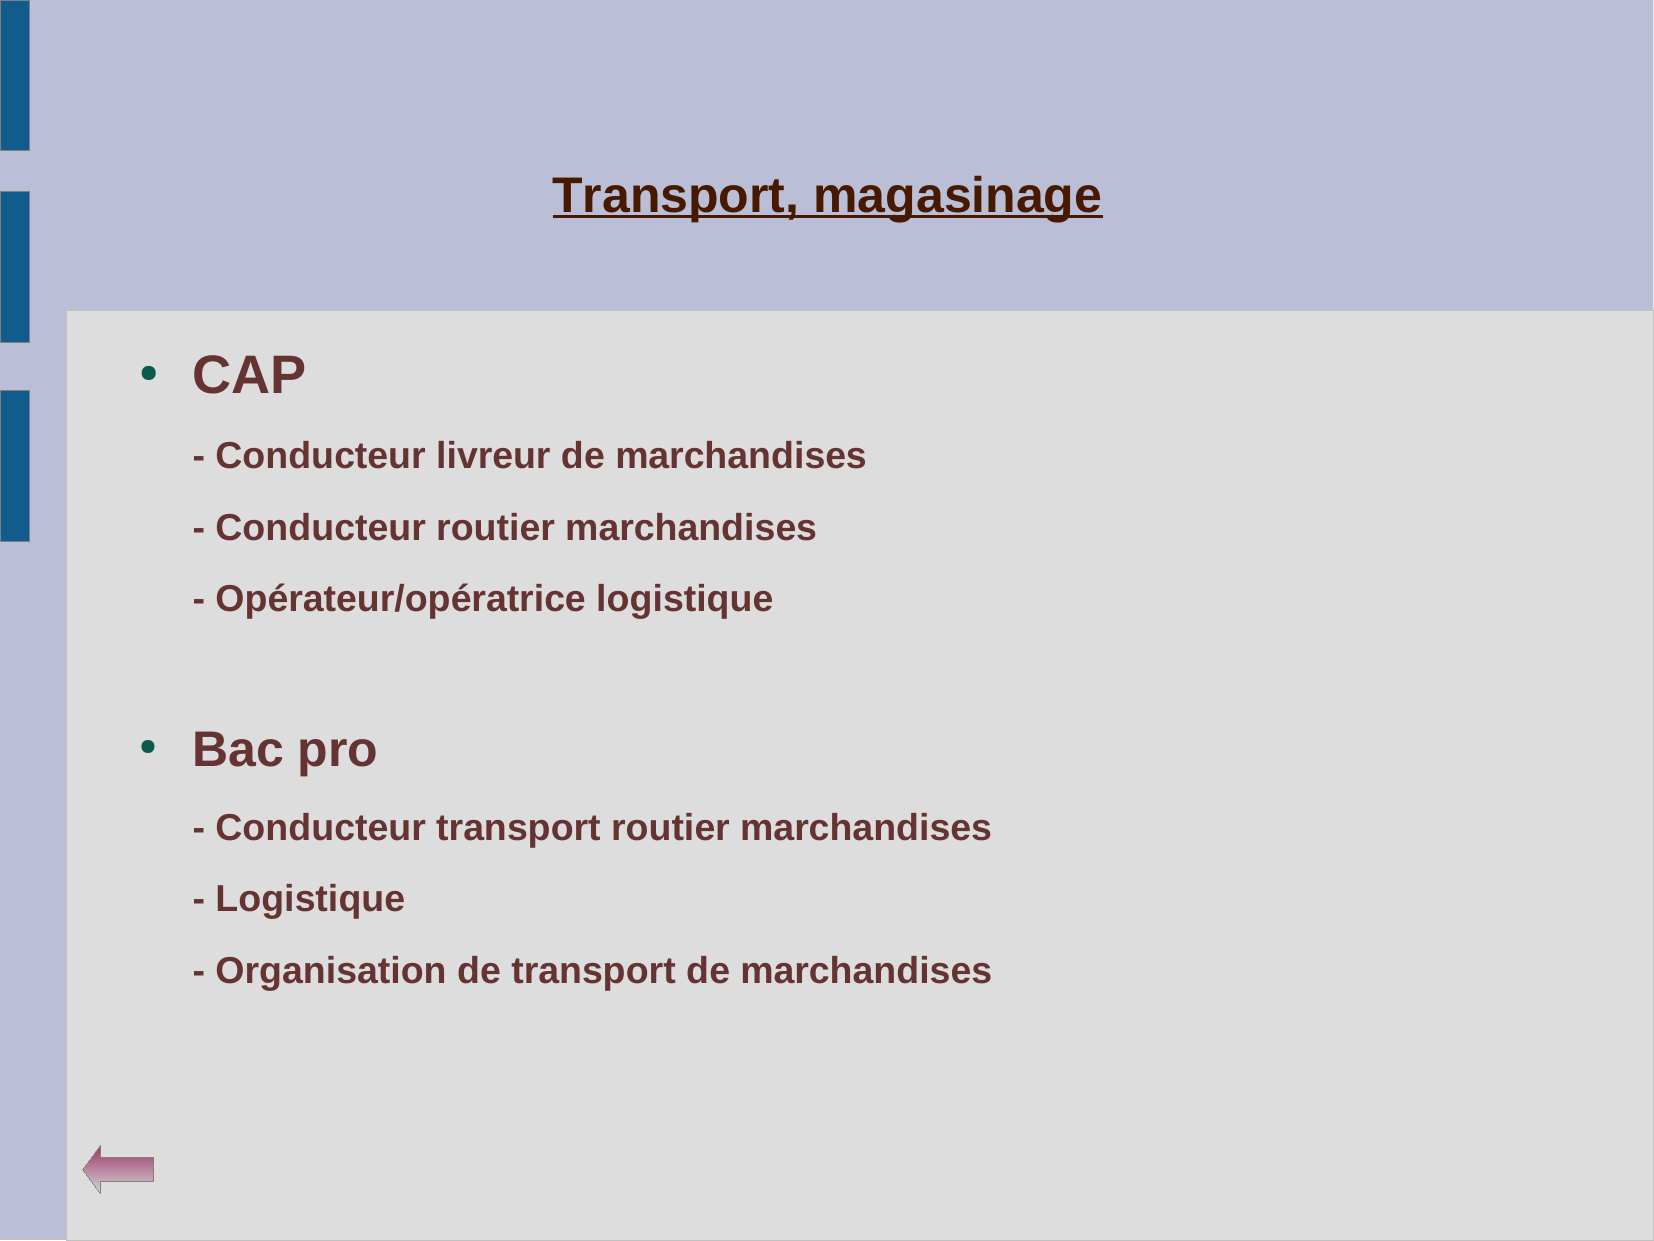

# Transport, magasinage
CAP
- Conducteur livreur de marchandises
- Conducteur routier marchandises
- Opérateur/opératrice logistique
Bac pro
- Conducteur transport routier marchandises
- Logistique
- Organisation de transport de marchandises